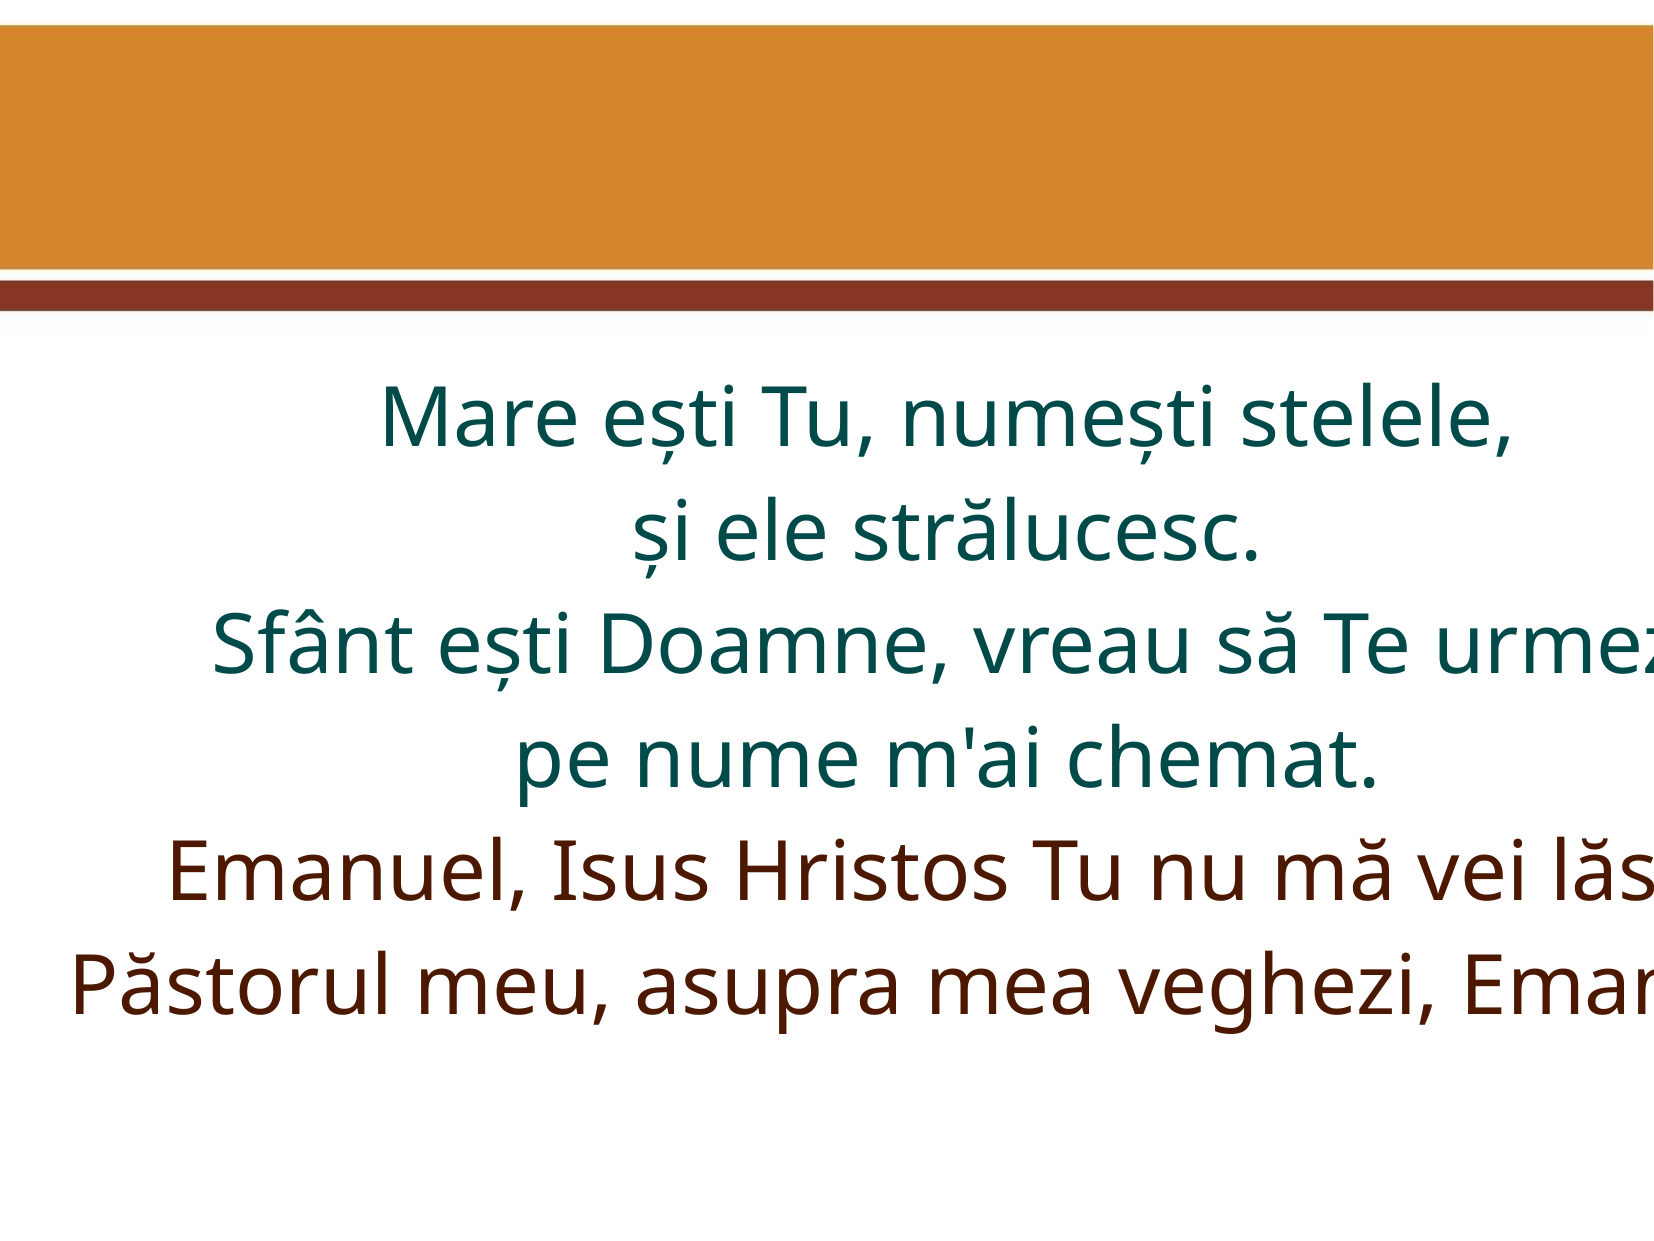

Mare eşti Tu, numeşti stelele,
şi ele strălucesc.
Sfânt eşti Doamne, vreau să Te urmez
pe nume m'ai chemat.
Emanuel, Isus Hristos Tu nu mă vei lăsa.
Păstorul meu, asupra mea veghezi, Emanuel.